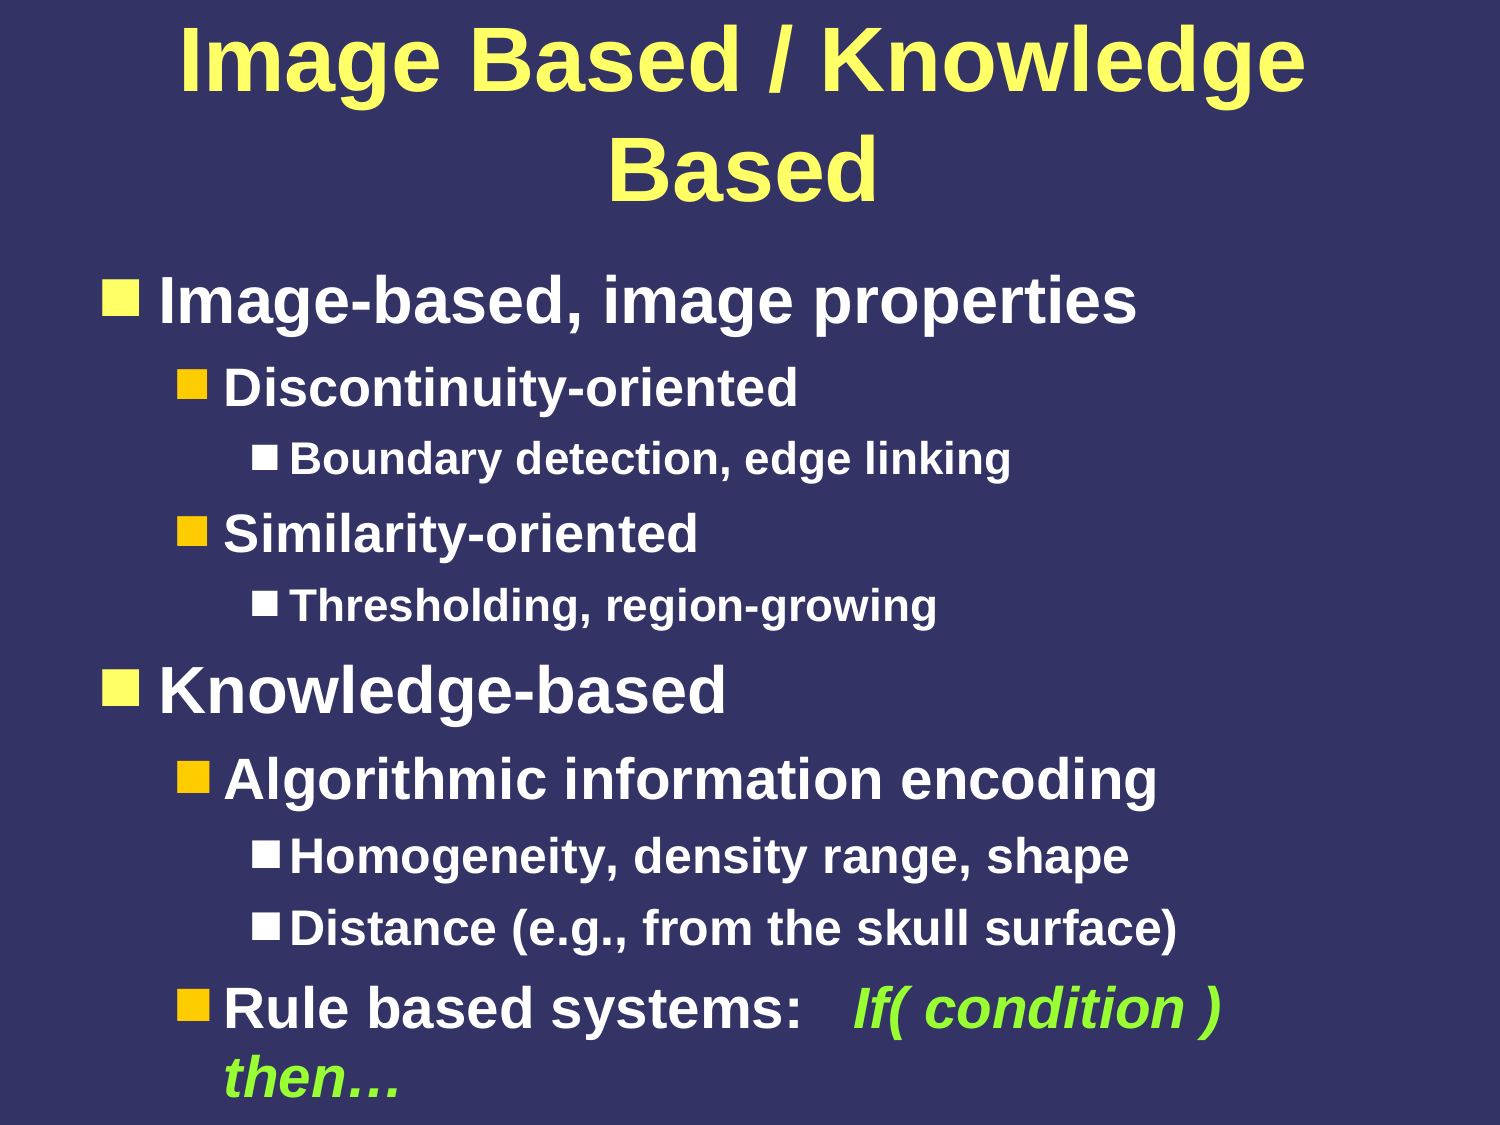

# Image Based / Knowledge Based
Image-based, image properties
Discontinuity-oriented
Boundary detection, edge linking
Similarity-oriented
Thresholding, region-growing
Knowledge-based
Algorithmic information encoding
Homogeneity, density range, shape
Distance (e.g., from the skull surface)
Rule based systems: If( condition ) then…